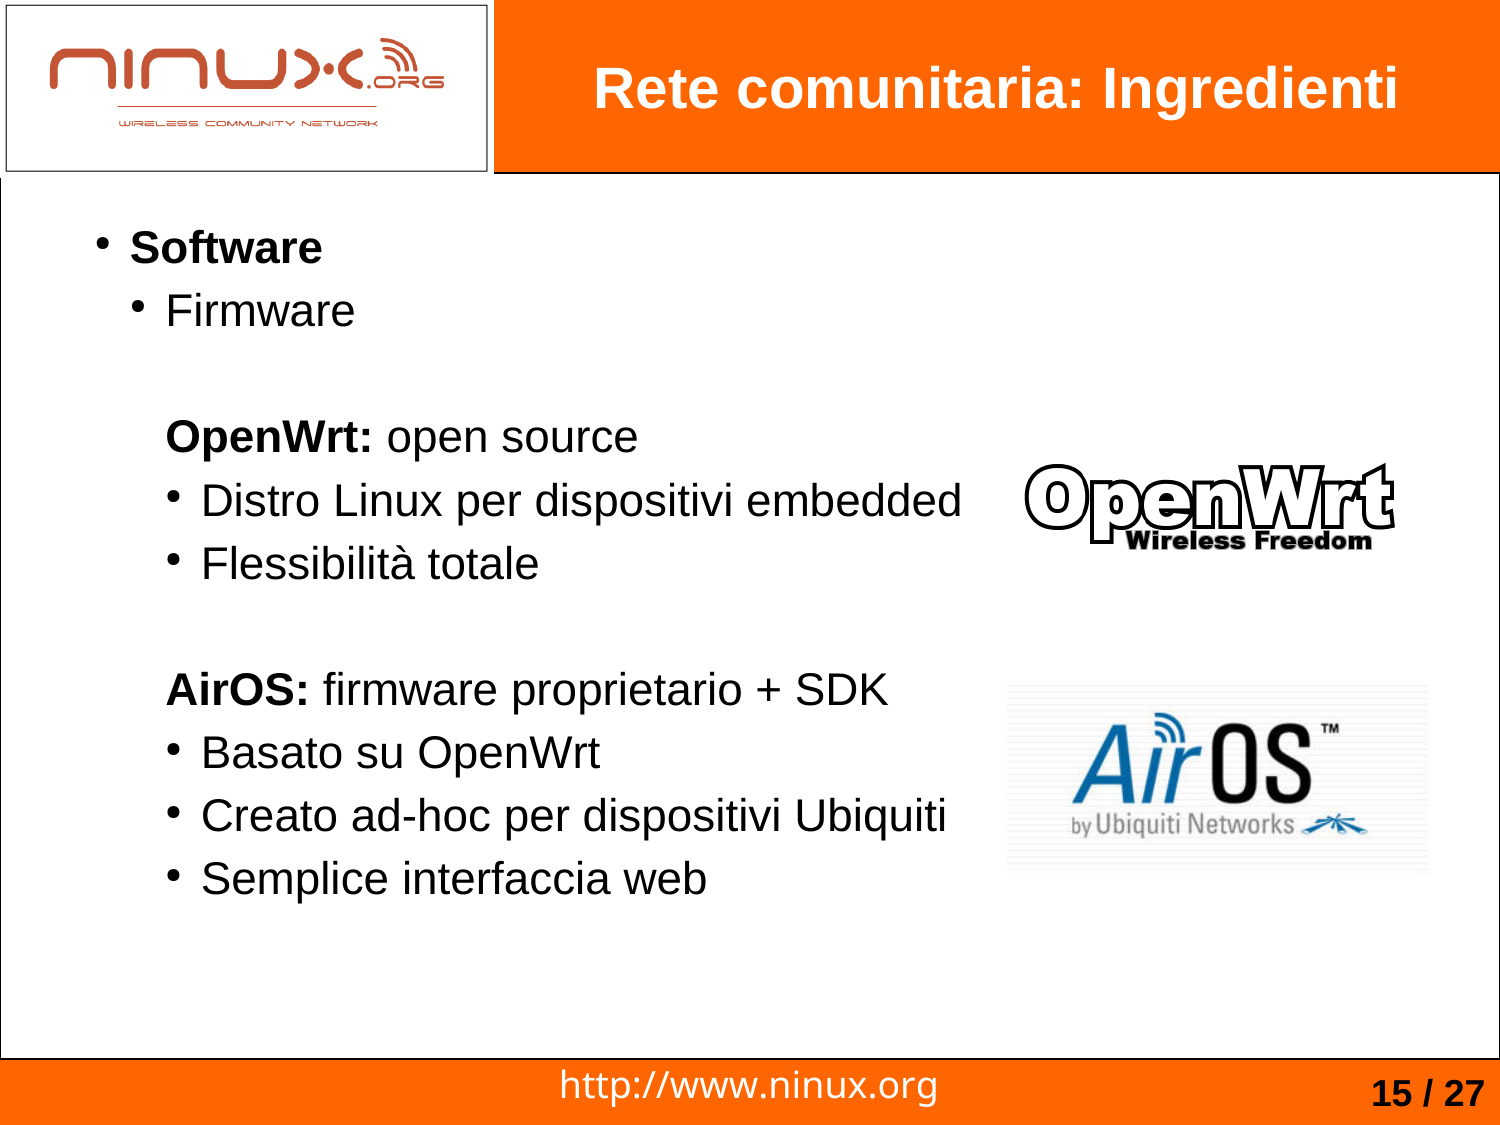

# Rete comunitaria: Ingredienti
Software
Firmware
OpenWrt: open source
Distro Linux per dispositivi embedded
Flessibilità totale
AirOS: firmware proprietario + SDK
Basato su OpenWrt
Creato ad-hoc per dispositivi Ubiquiti
Semplice interfaccia web
http://www.ninux.org